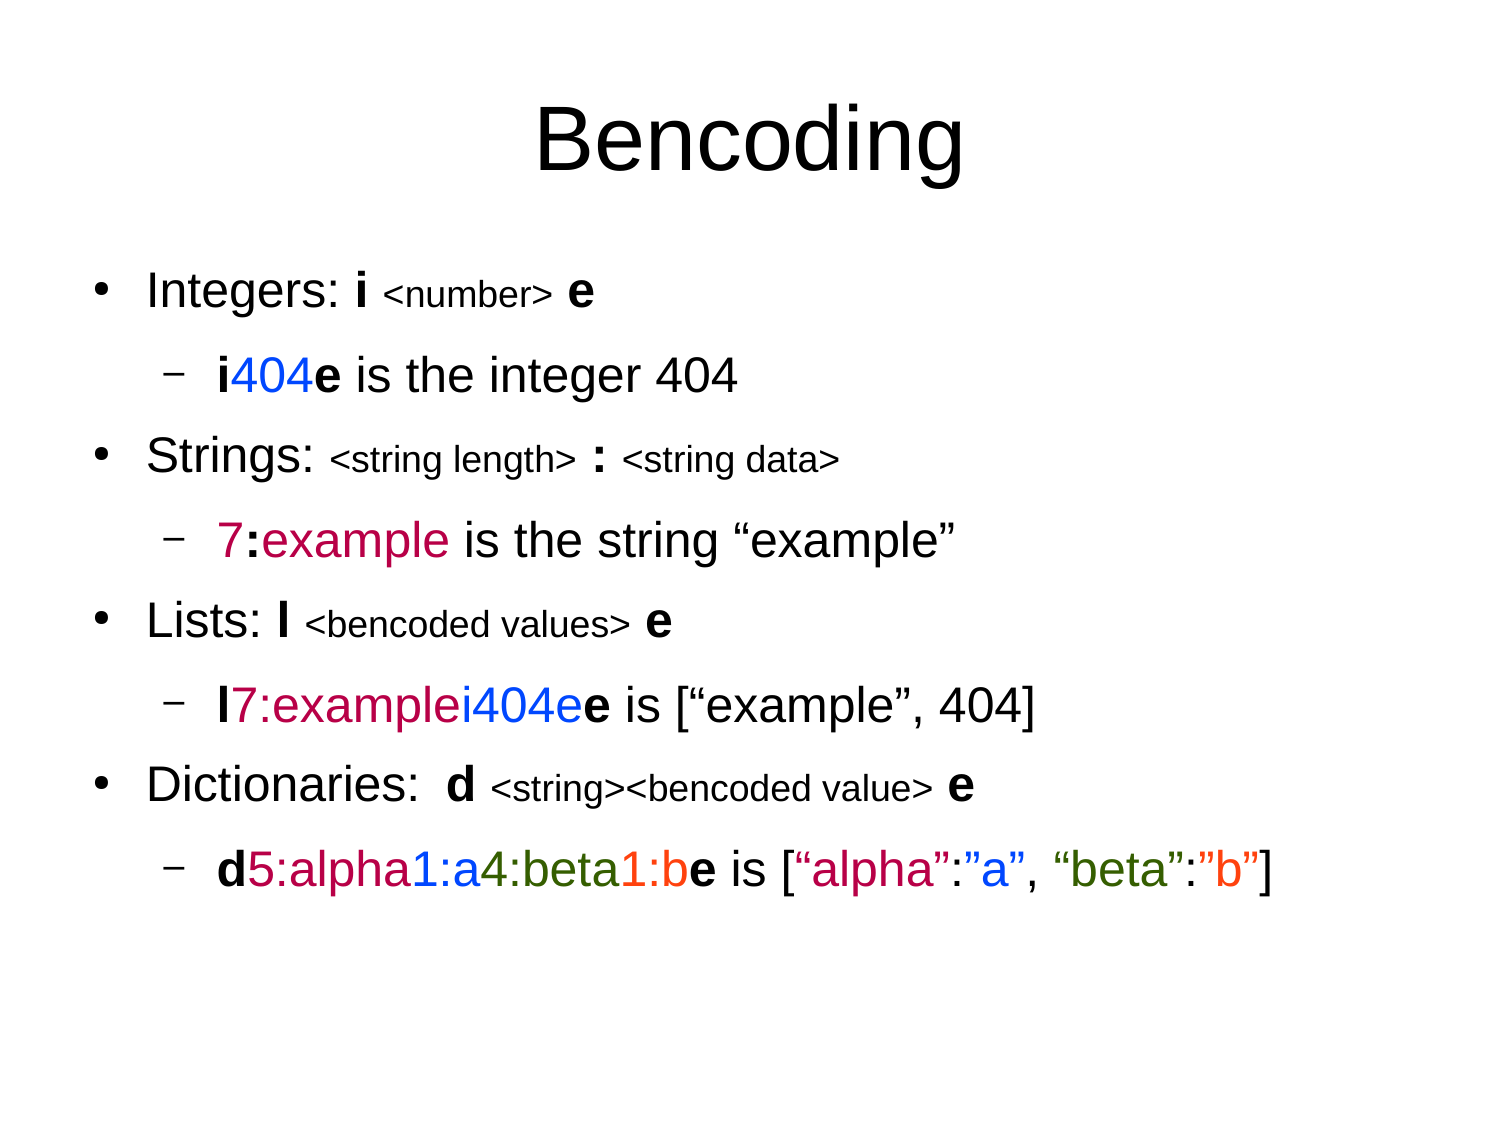

# Bencoding
Integers: i e
i404e is the integer 404
Strings: <string length> : <string data>
7:example is the string “example”
Lists: l <bencoded values> e
l7:examplei404ee is [“example”, 404]
Dictionaries:	d <string><bencoded value> e
d5:alpha1:a4:beta1:be is [“alpha”:”a”, “beta”:”b”]